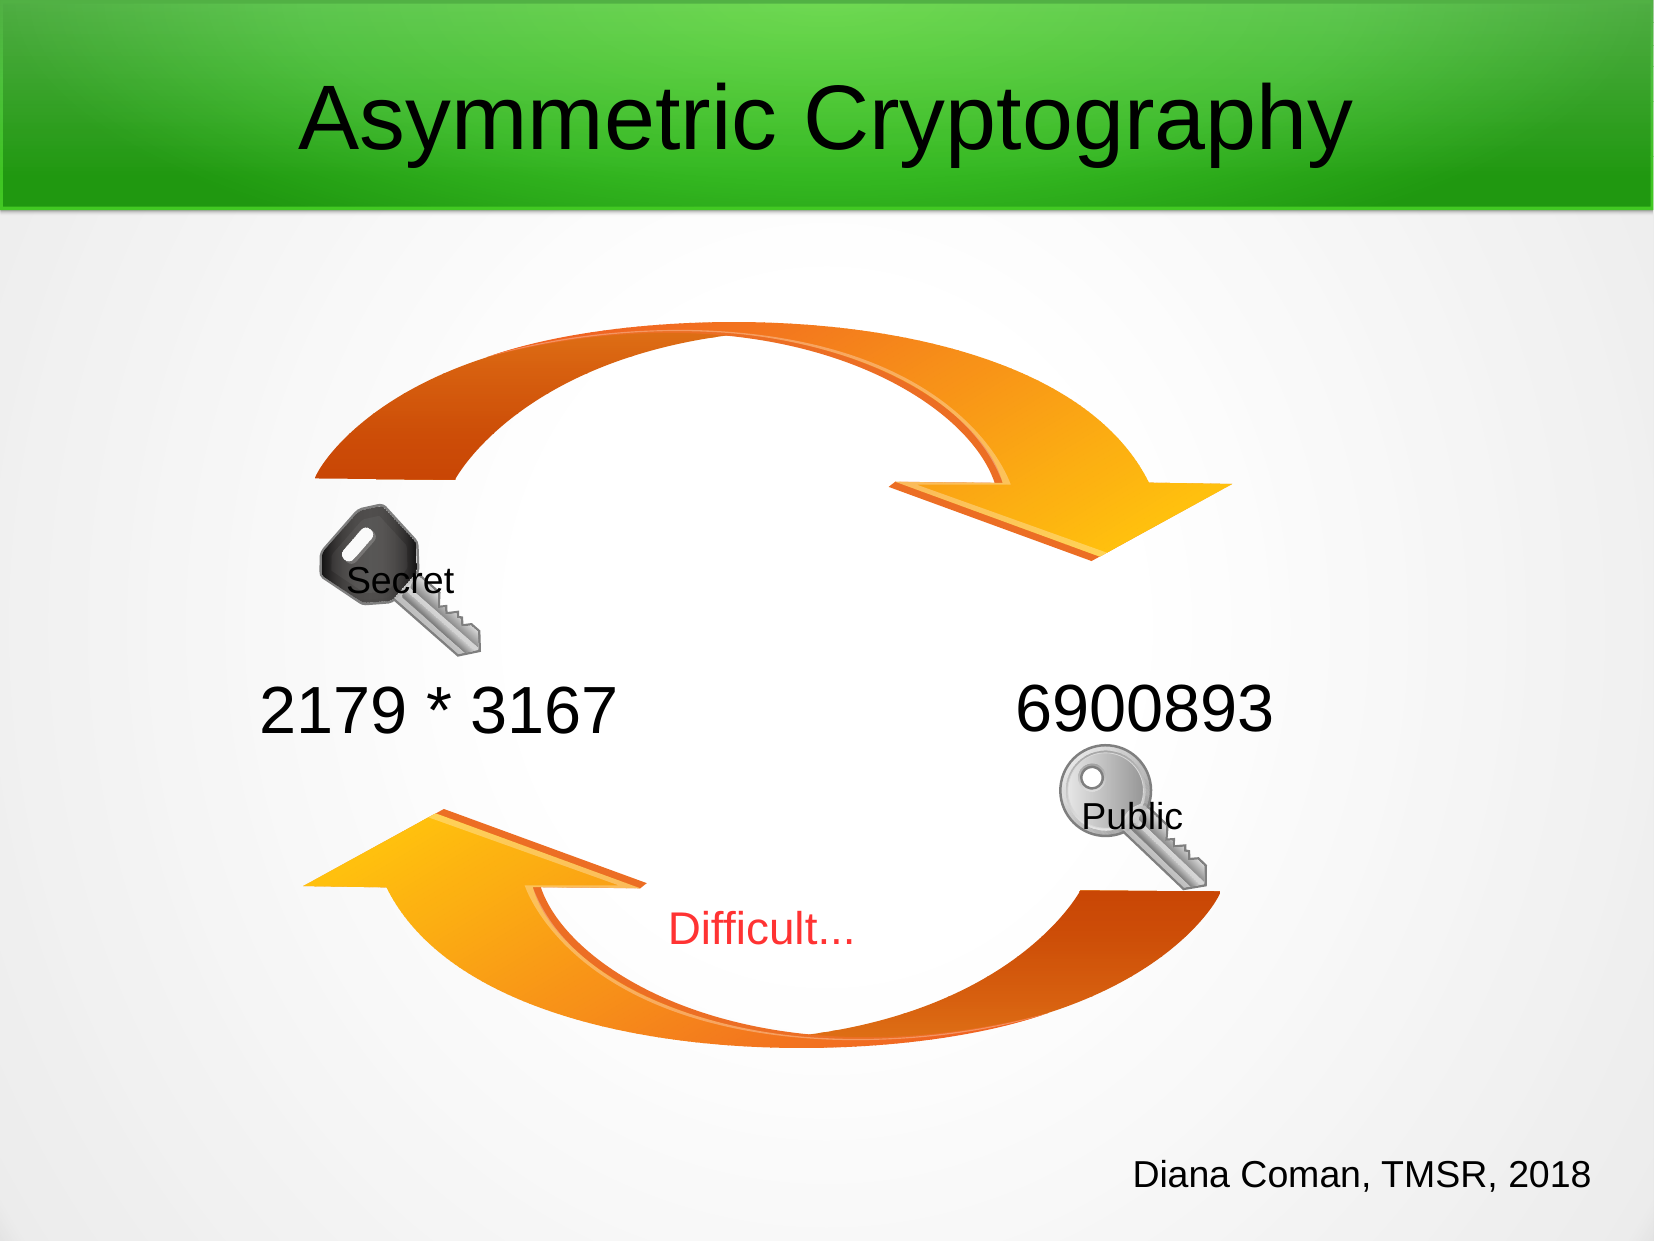

# Asymmetric Cryptography
Secret
6900893
2179 * 3167
Public
Difficult...
Diana Coman, TMSR, 2018